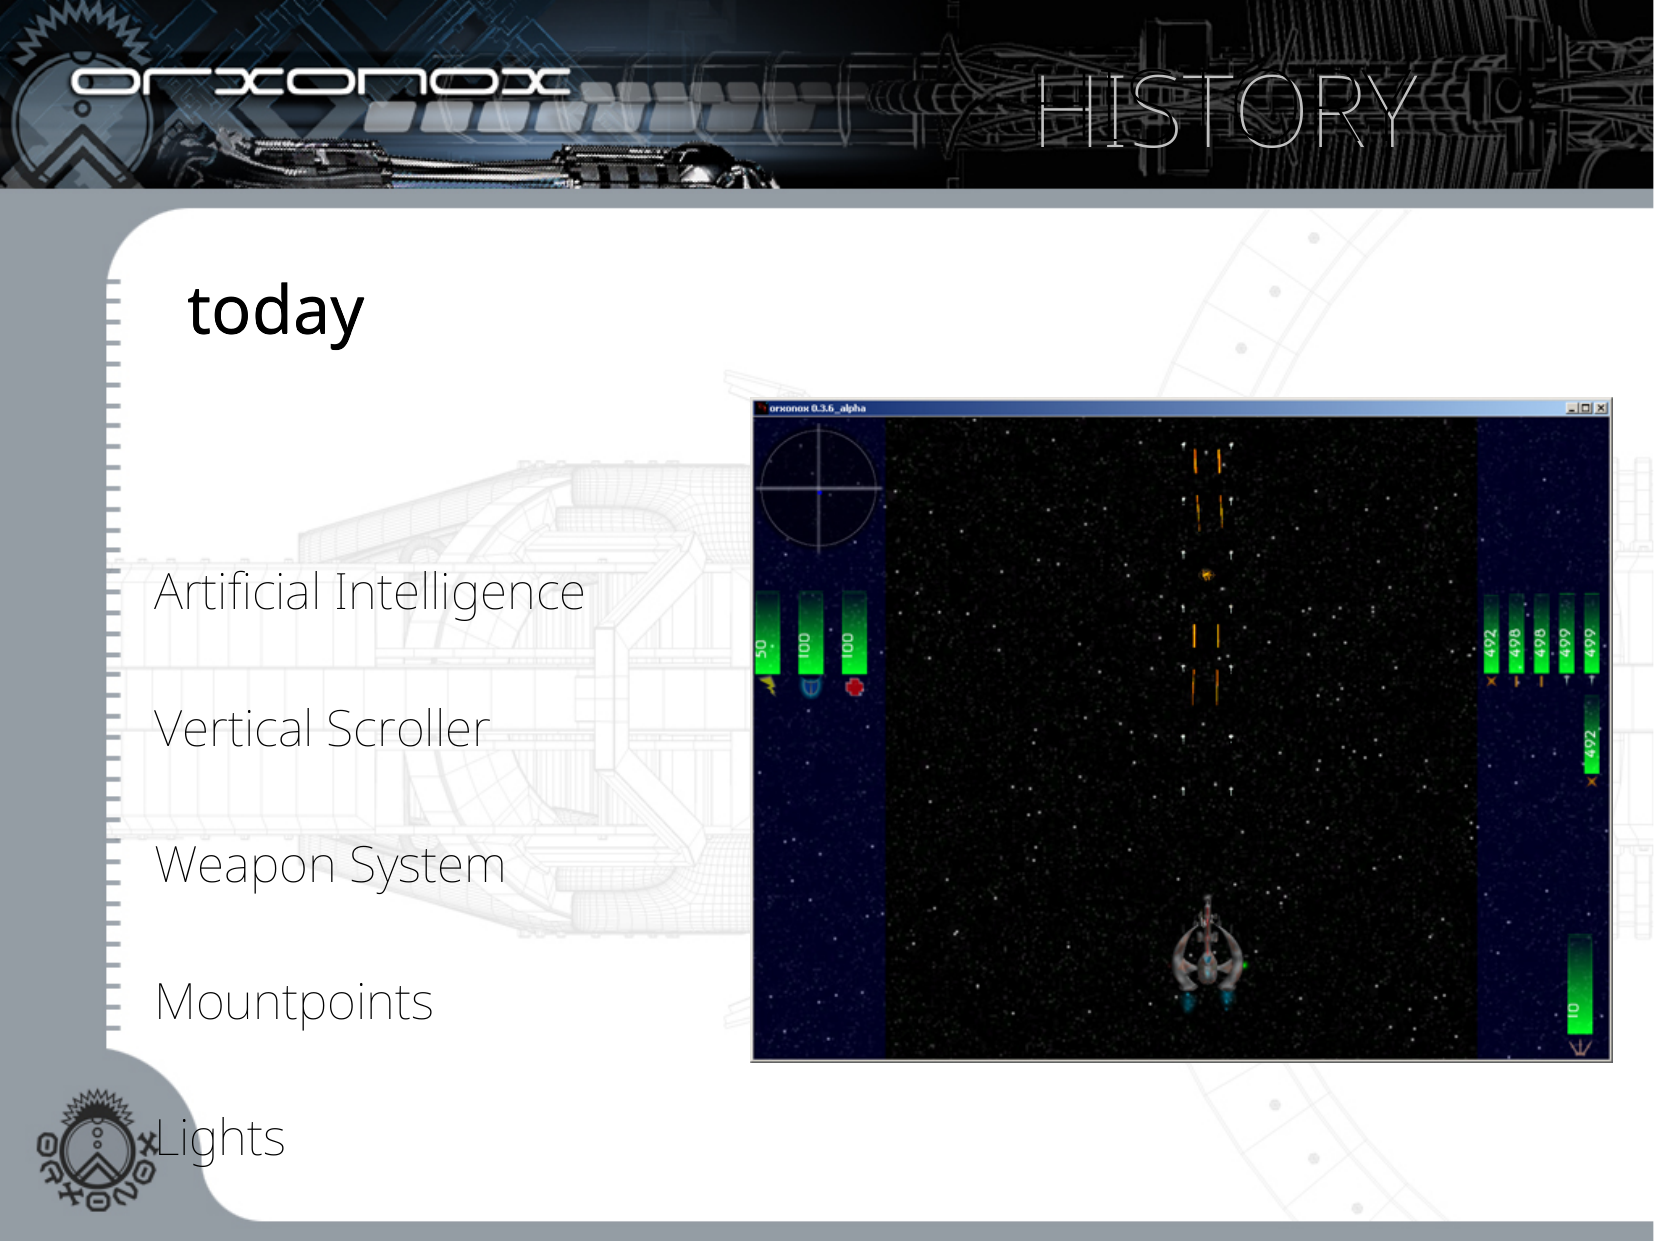

HISTORY
today
Artificial Intelligence
Vertical Scroller
Weapon System
Mountpoints
Lights